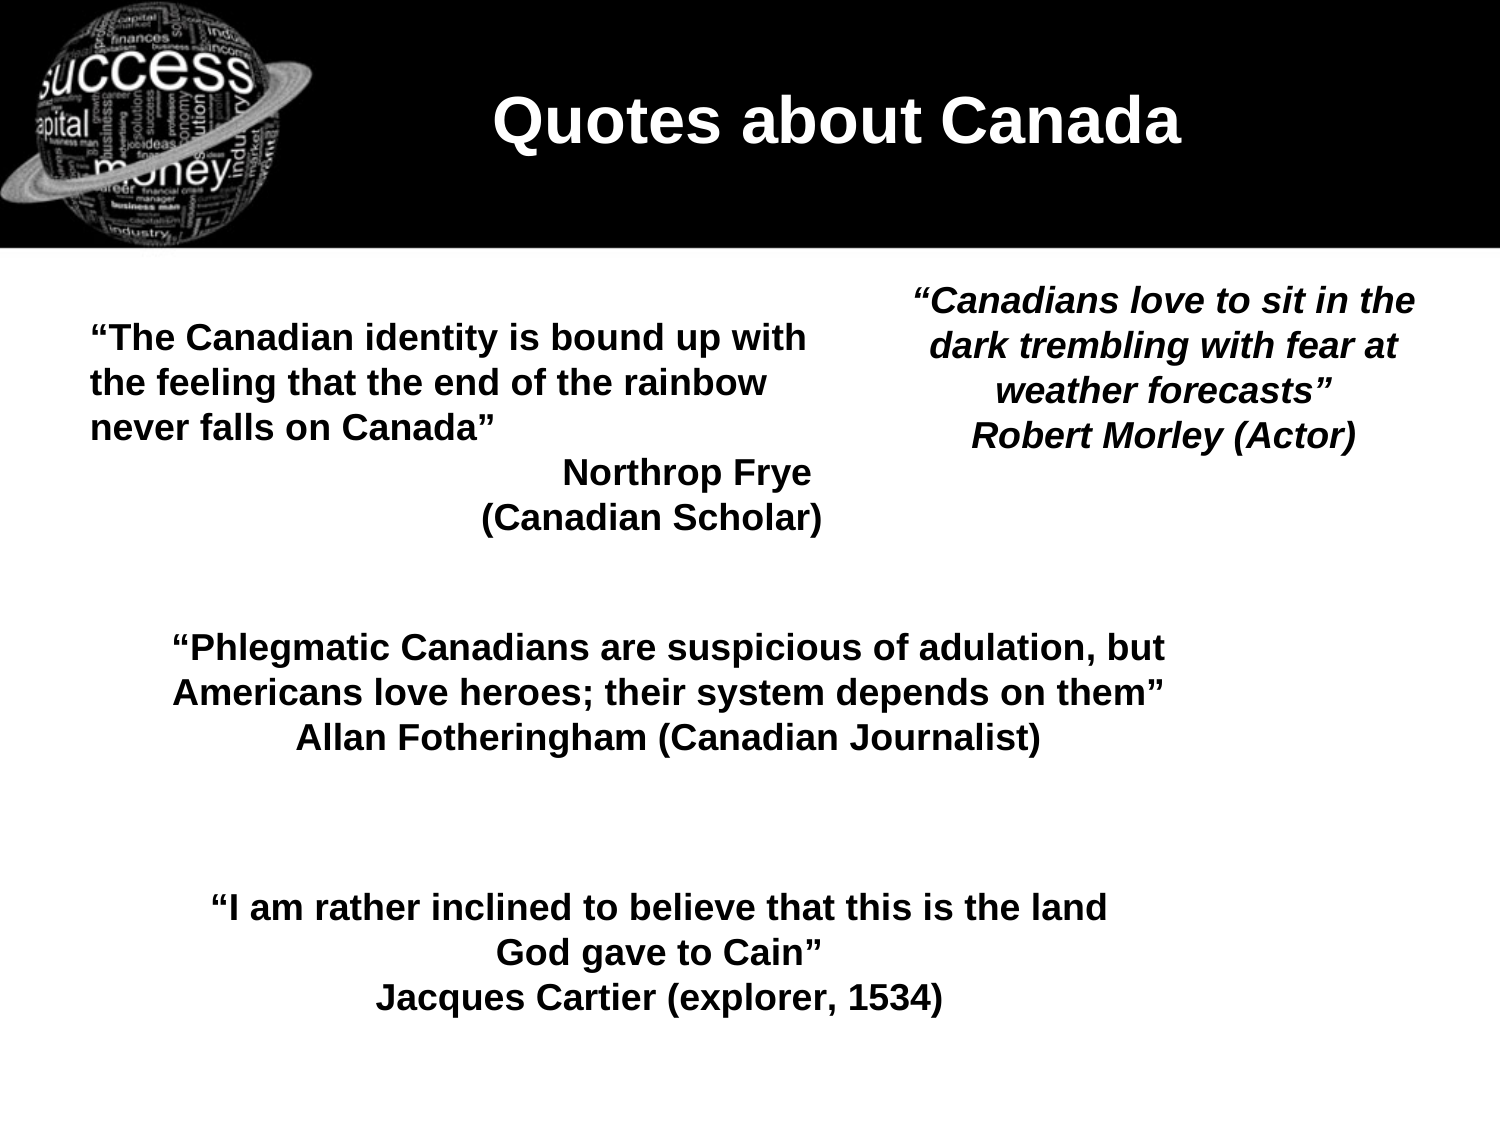

# Quotes about Canada
“Canadians love to sit in the dark trembling with fear at weather forecasts”
Robert Morley (Actor)
“The Canadian identity is bound up with the feeling that the end of the rainbow never falls on Canada”
Northrop Frye
(Canadian Scholar)
“Phlegmatic Canadians are suspicious of adulation, but Americans love heroes; their system depends on them”
Allan Fotheringham (Canadian Journalist)
“I am rather inclined to believe that this is the land God gave to Cain”
Jacques Cartier (explorer, 1534)